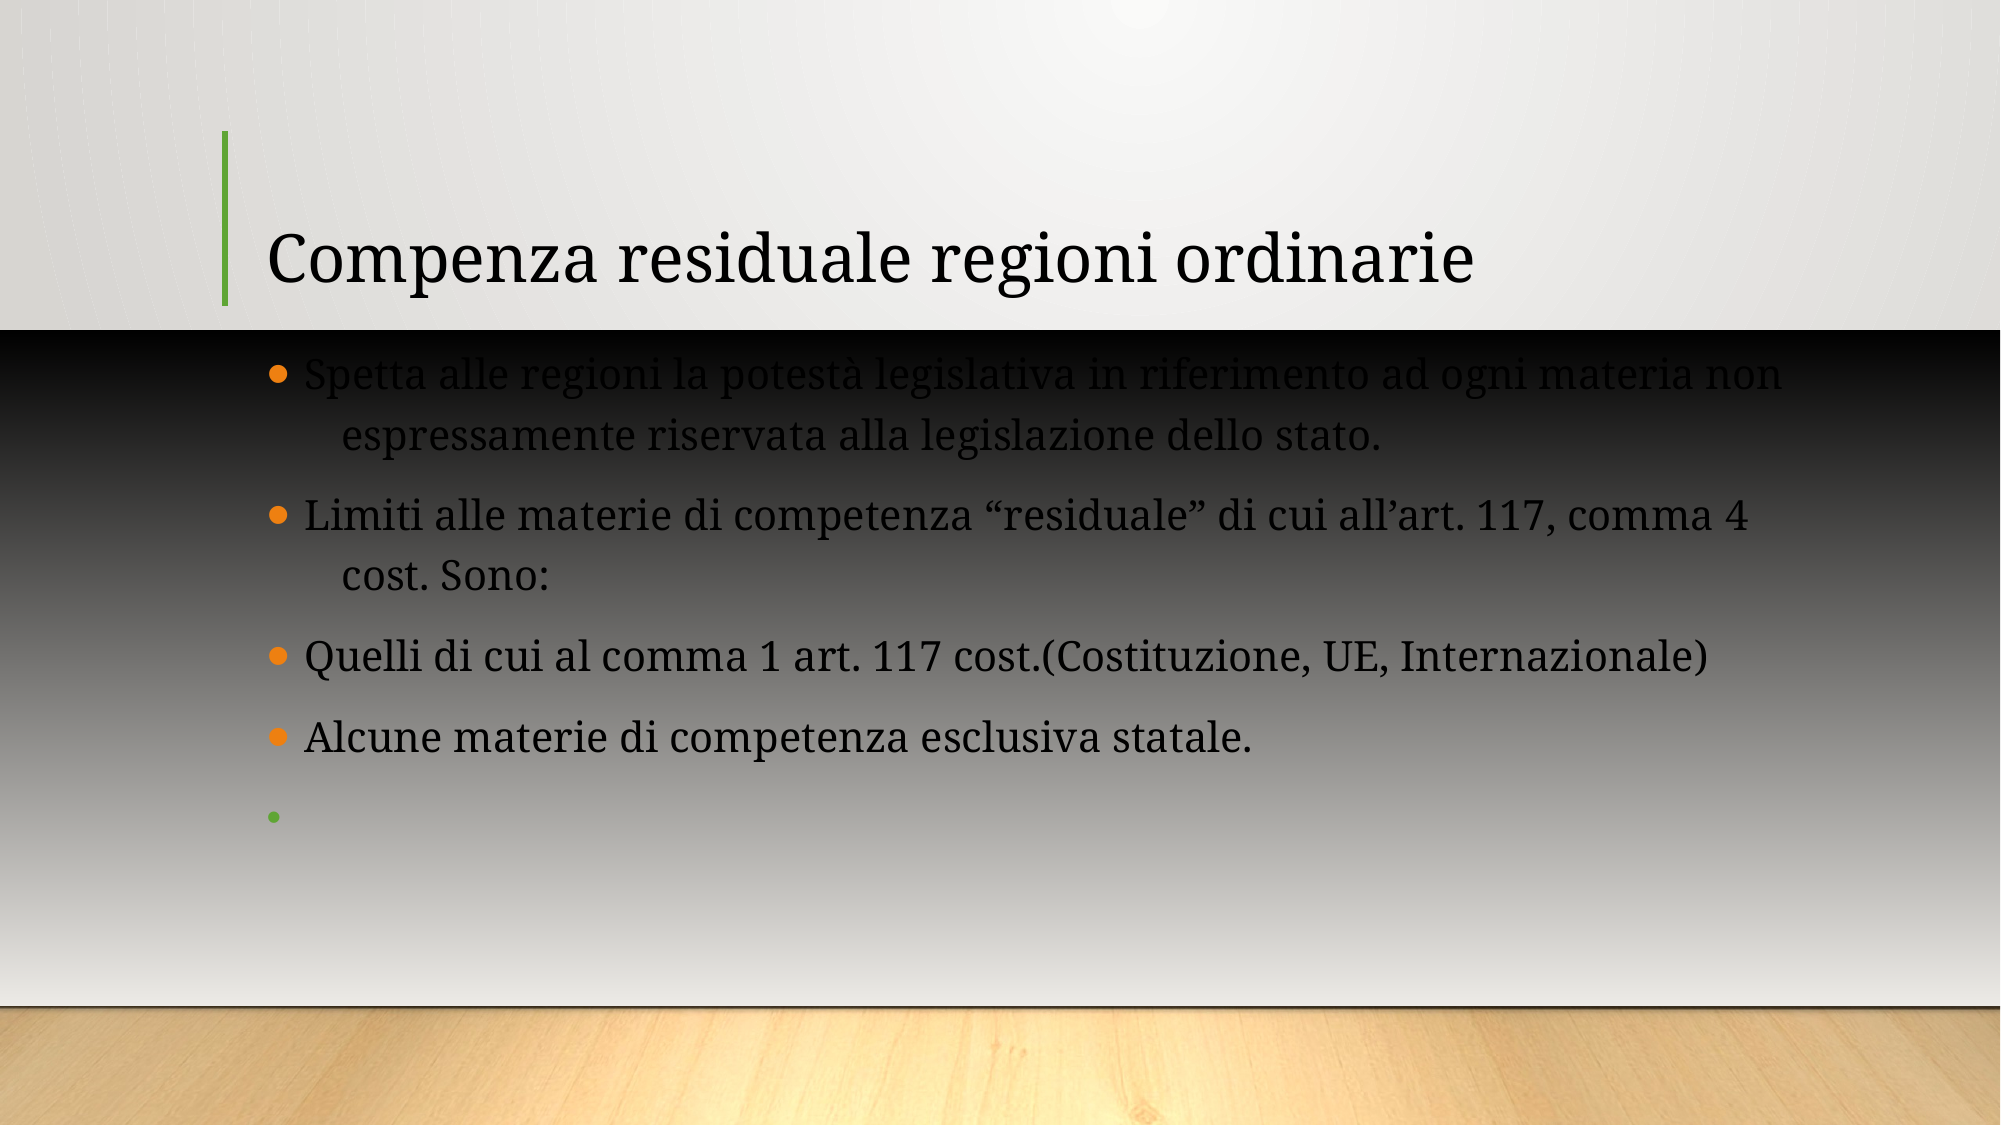

# Compenza residuale regioni ordinarie
Spetta alle regioni la potestà legislativa in riferimento ad ogni materia non espressamente riservata alla legislazione dello stato.
Limiti alle materie di competenza “residuale” di cui all’art. 117, comma 4 cost. Sono:
Quelli di cui al comma 1 art. 117 cost.(Costituzione, UE, Internazionale)
Alcune materie di competenza esclusiva statale.